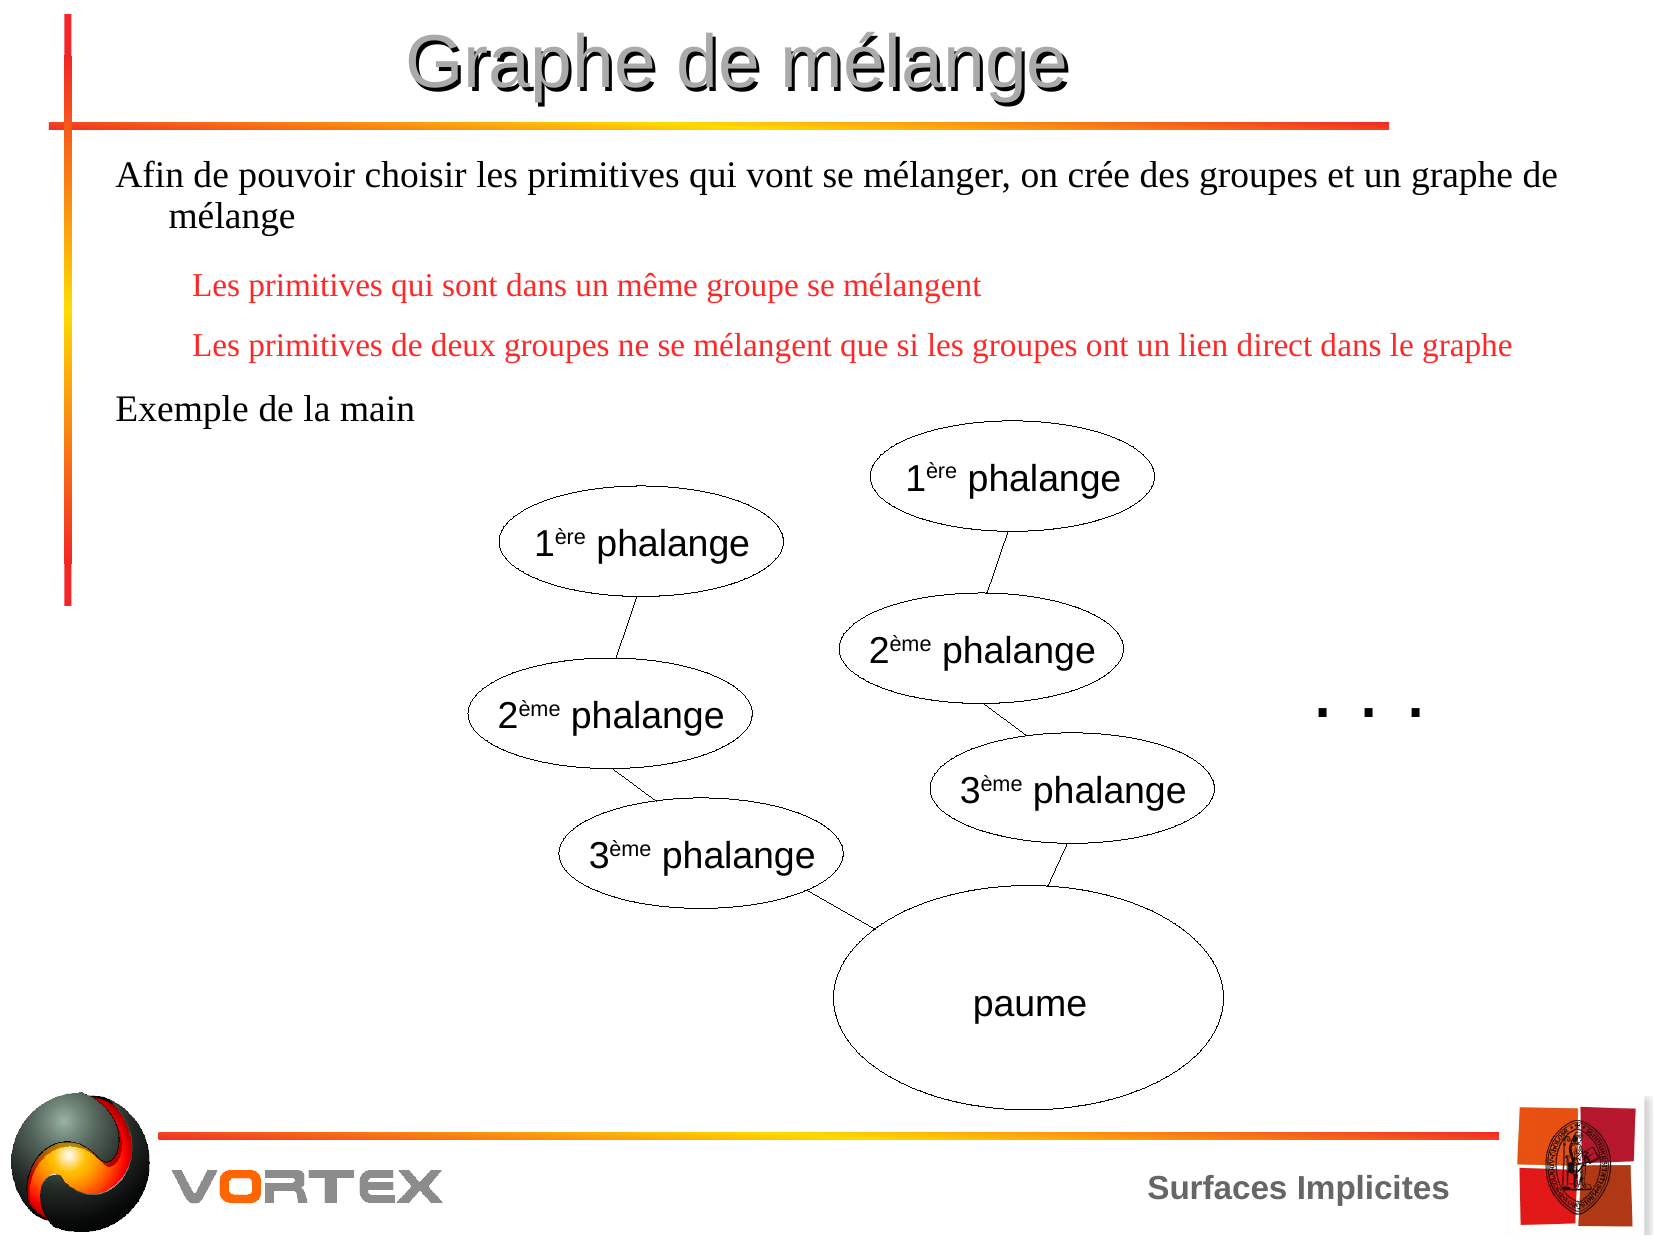

# Graphe de mélange
Afin de pouvoir choisir les primitives qui vont se mélanger, on crée des groupes et un graphe de mélange
Les primitives qui sont dans un même groupe se mélangent
Les primitives de deux groupes ne se mélangent que si les groupes ont un lien direct dans le graphe
Exemple de la main
1ère phalange
1ère phalange
2ème phalange
. . .
2ème phalange
3ème phalange
3ème phalange
paume